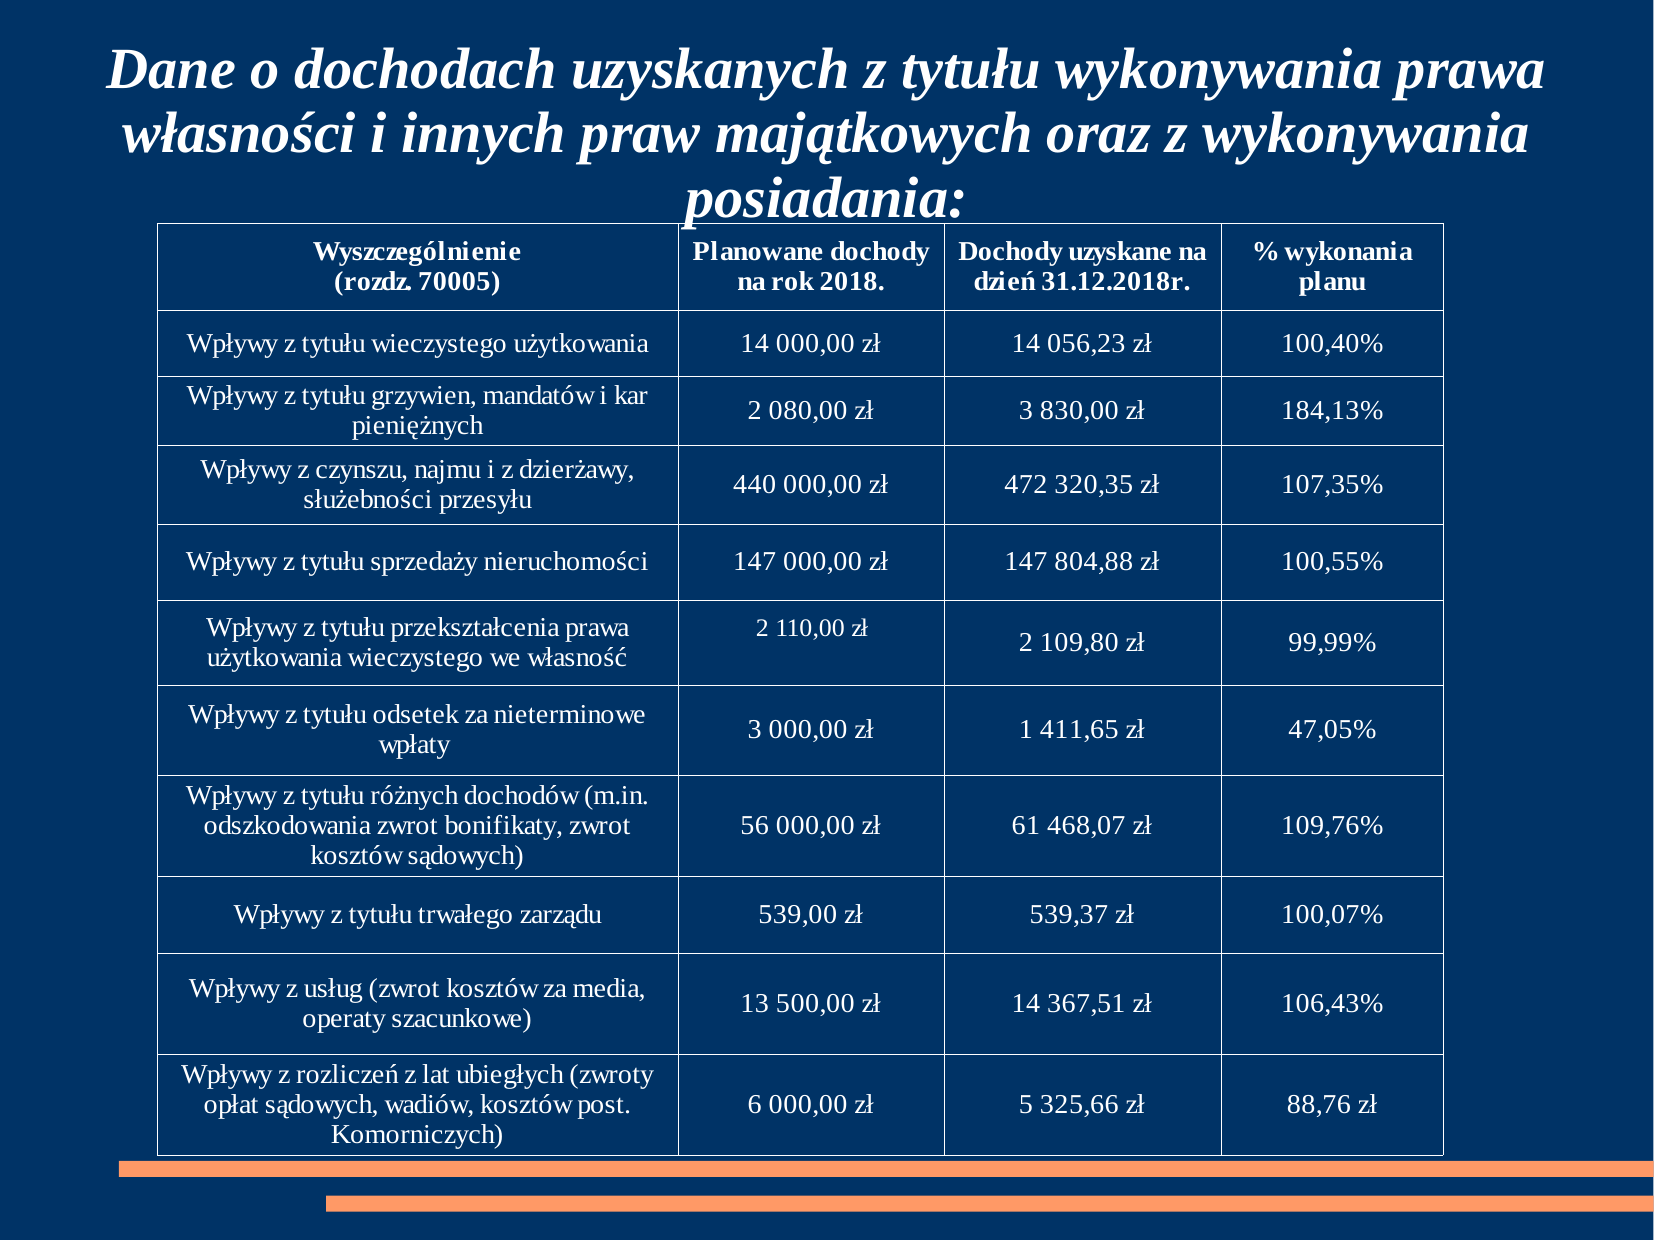

# Dane o dochodach uzyskanych z tytułu wykonywania prawa własności i innych praw majątkowych oraz z wykonywania posiadania: